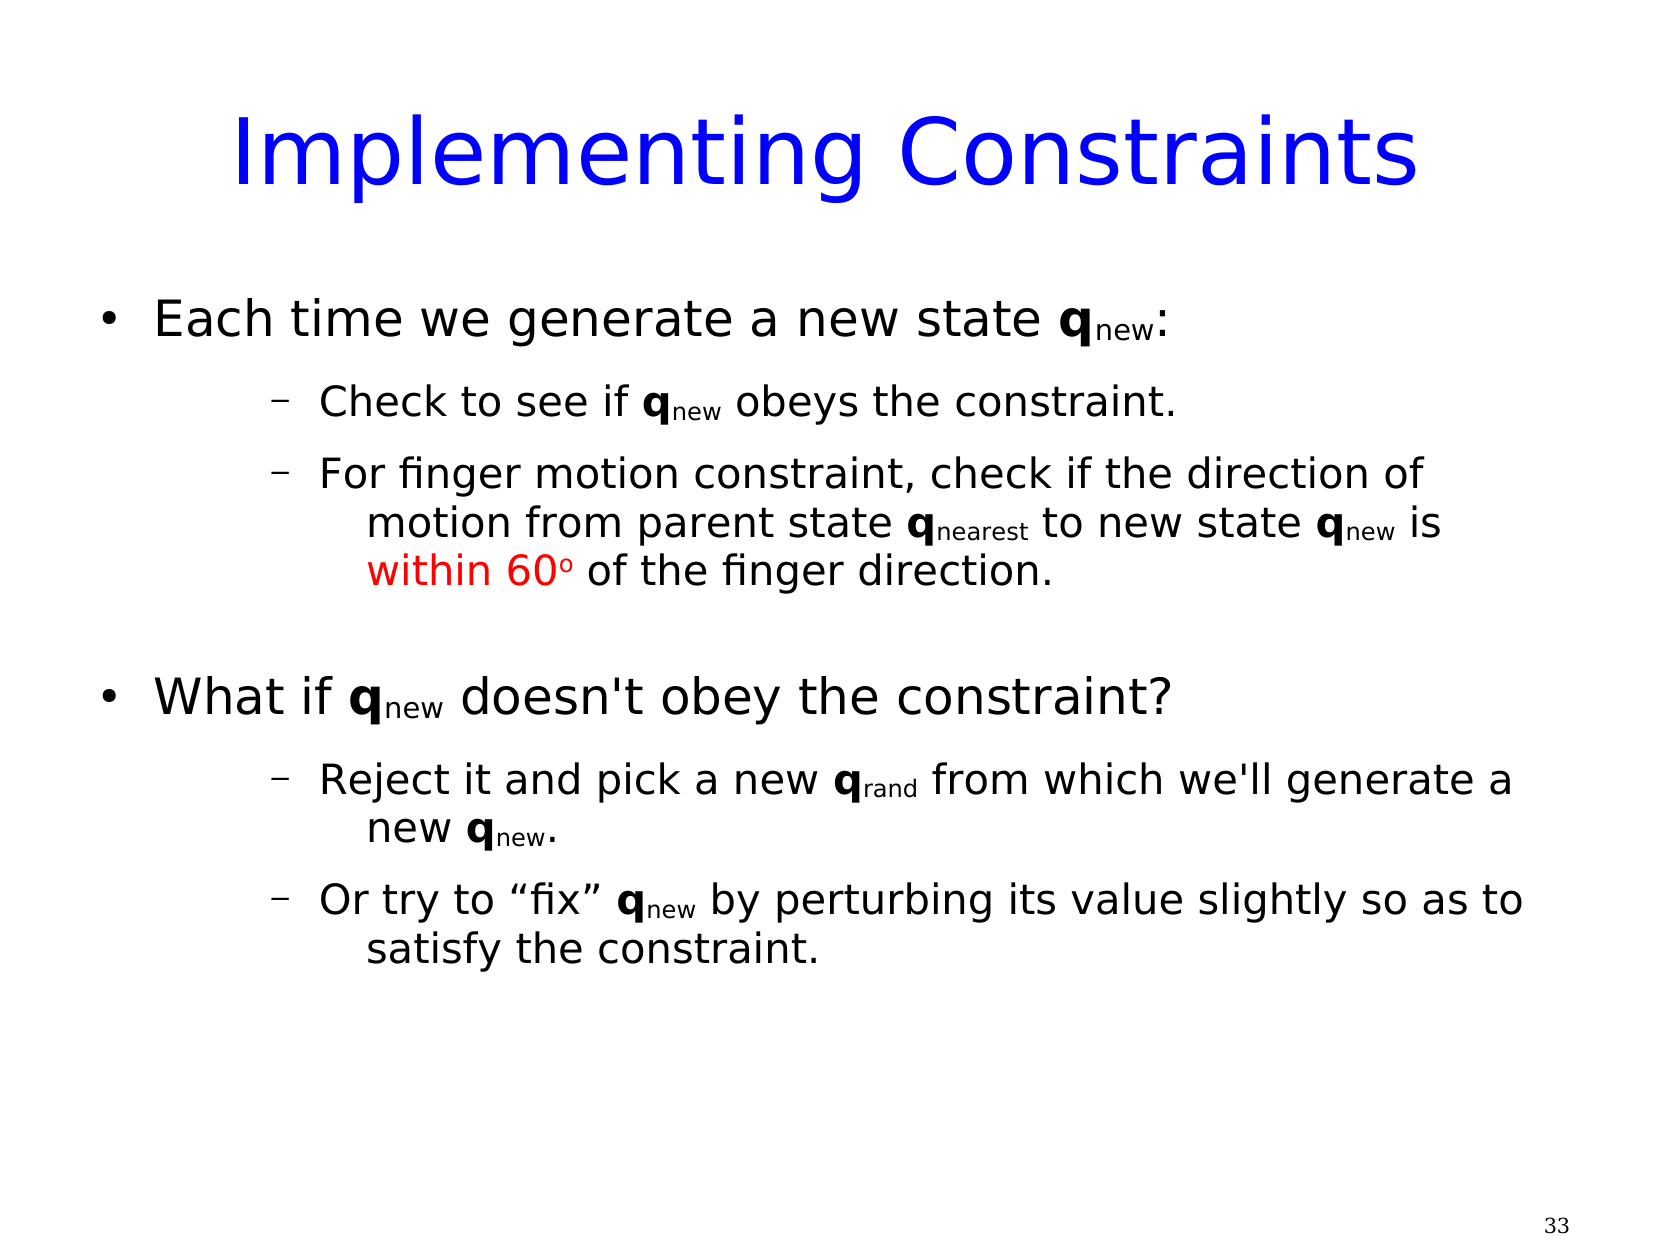

# Implementing Constraints
Each time we generate a new state qnew:
Check to see if qnew obeys the constraint.
For finger motion constraint, check if the direction of motion from parent state qnearest to new state qnew is within 60o of the finger direction.
What if qnew doesn't obey the constraint?
Reject it and pick a new qrand from which we'll generate a new qnew.
Or try to “fix” qnew by perturbing its value slightly so as to satisfy the constraint.
33